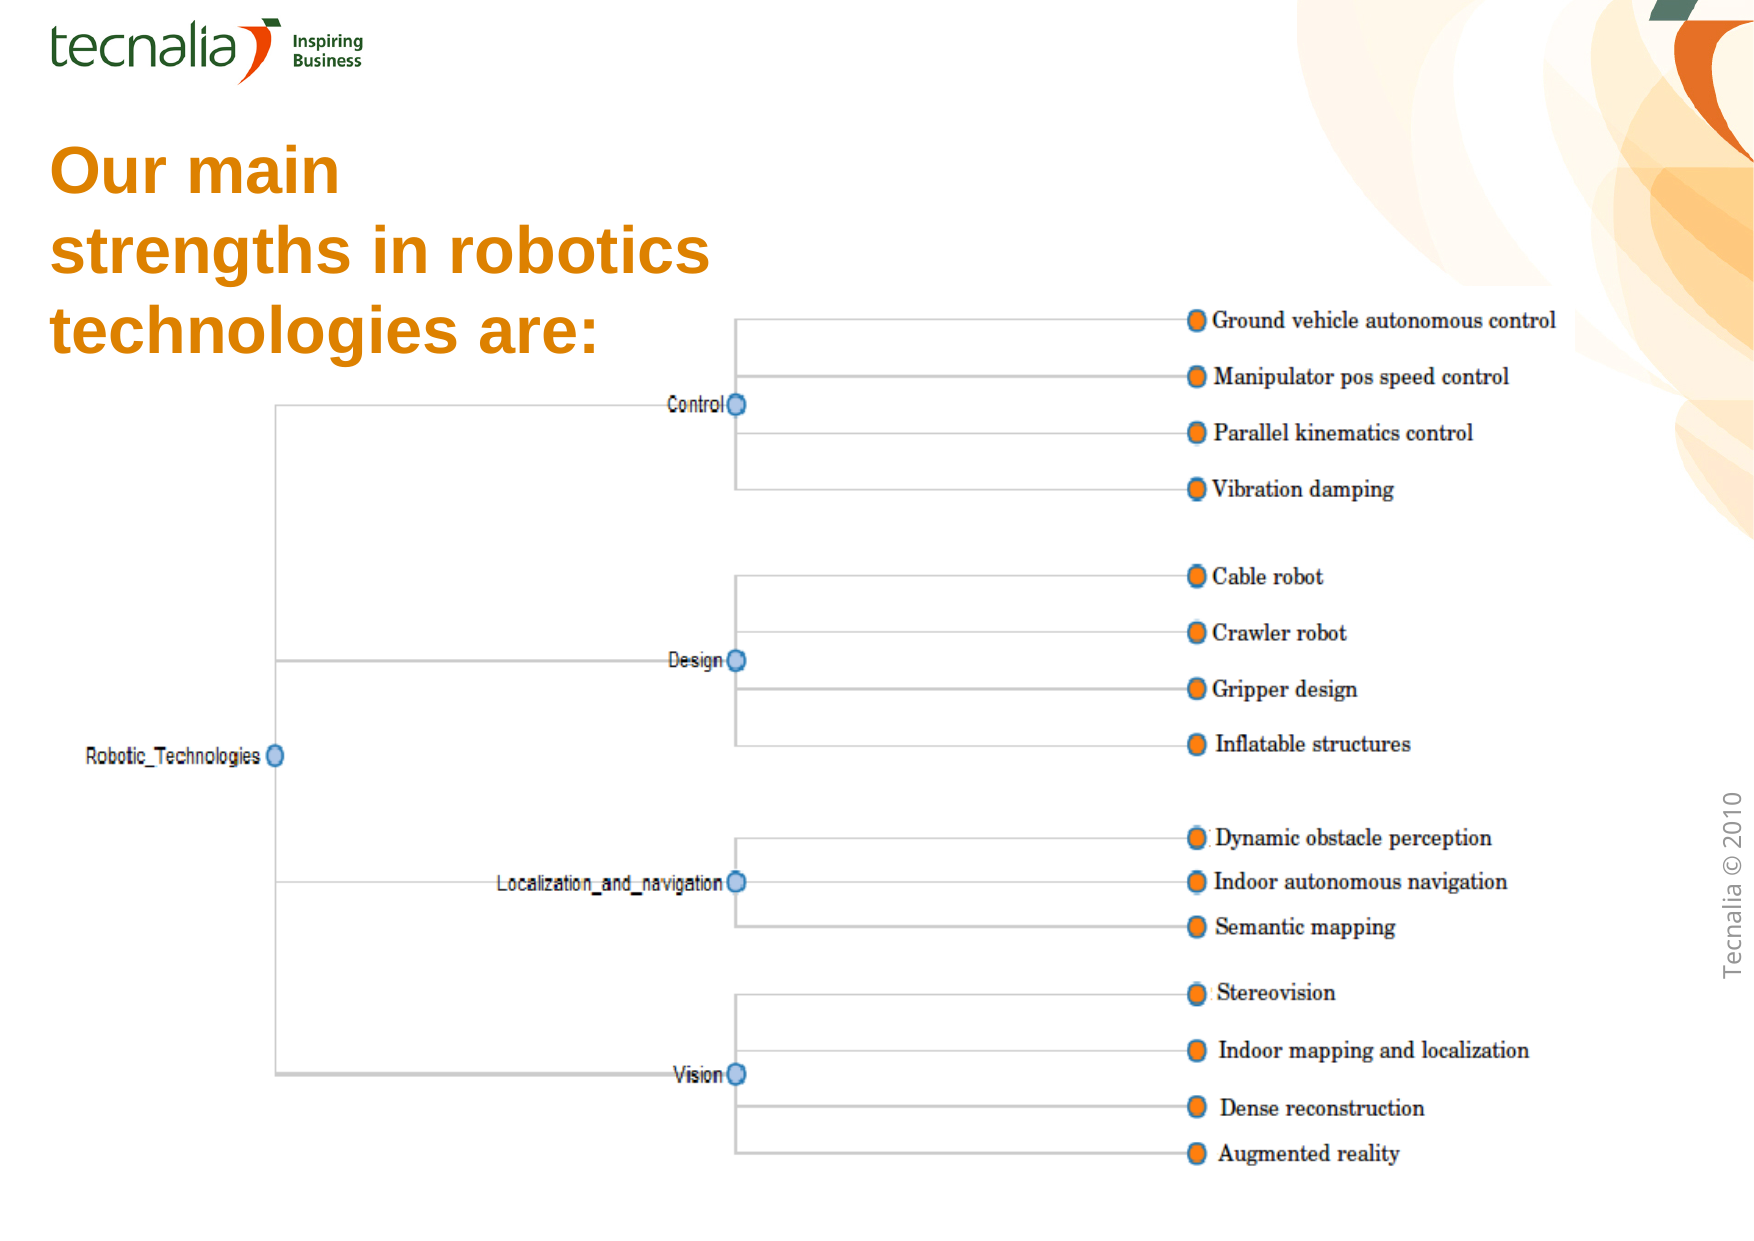

Our main
strengths in robotics technologies are: